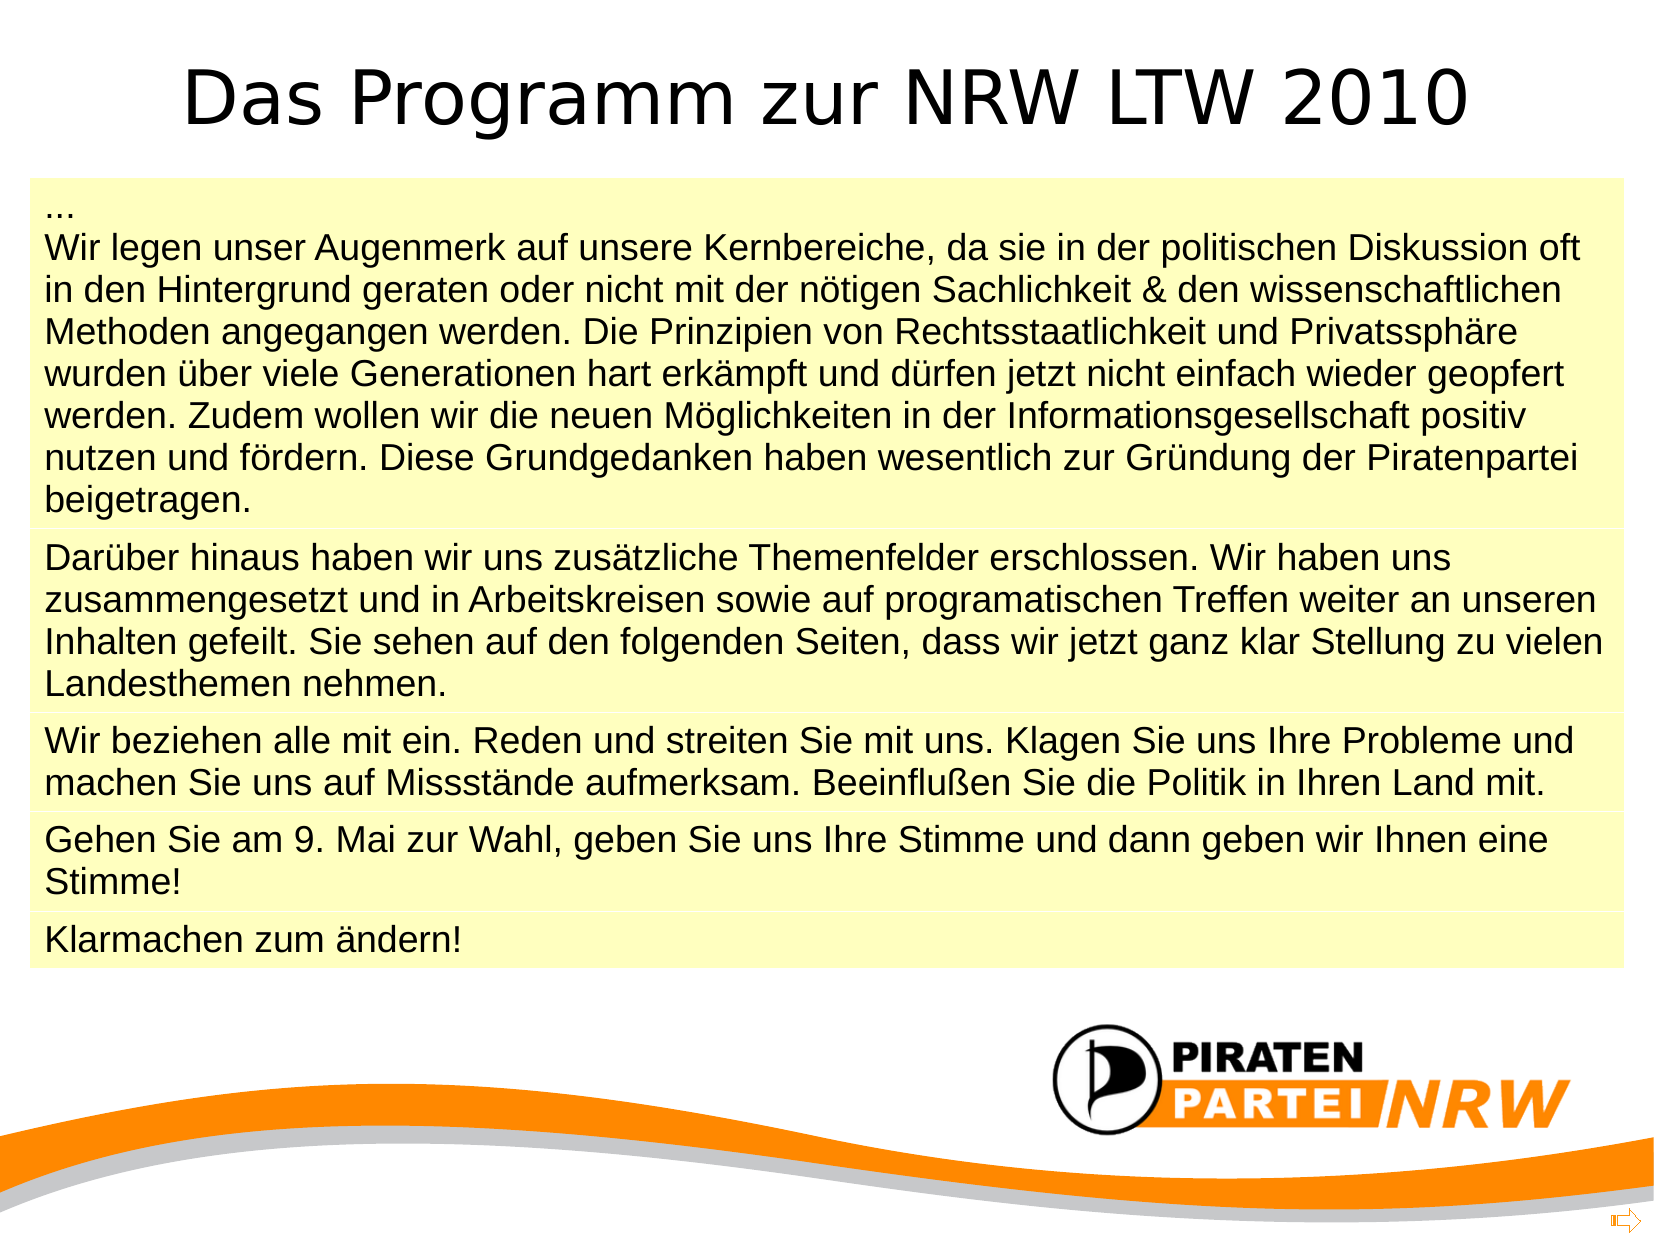

# Das Programm zur NRW LTW 2010
| ... Wir legen unser Augenmerk auf unsere Kernbereiche, da sie in der politischen Diskussion oft in den Hintergrund geraten oder nicht mit der nötigen Sachlichkeit & den wissenschaftlichen Methoden angegangen werden. Die Prinzipien von Rechtsstaatlichkeit und Privatssphäre wurden über viele Generationen hart erkämpft und dürfen jetzt nicht einfach wieder geopfert werden. Zudem wollen wir die neuen Möglichkeiten in der Informationsgesellschaft positiv nutzen und fördern. Diese Grundgedanken haben wesentlich zur Gründung der Piratenpartei beigetragen. |
| --- |
| Darüber hinaus haben wir uns zusätzliche Themenfelder erschlossen. Wir haben uns zusammengesetzt und in Arbeitskreisen sowie auf programatischen Treffen weiter an unseren Inhalten gefeilt. Sie sehen auf den folgenden Seiten, dass wir jetzt ganz klar Stellung zu vielen Landesthemen nehmen. |
| Wir beziehen alle mit ein. Reden und streiten Sie mit uns. Klagen Sie uns Ihre Probleme und machen Sie uns auf Missstände aufmerksam. Beeinflußen Sie die Politik in Ihren Land mit. |
| Gehen Sie am 9. Mai zur Wahl, geben Sie uns Ihre Stimme und dann geben wir Ihnen eine Stimme! |
| Klarmachen zum ändern! |